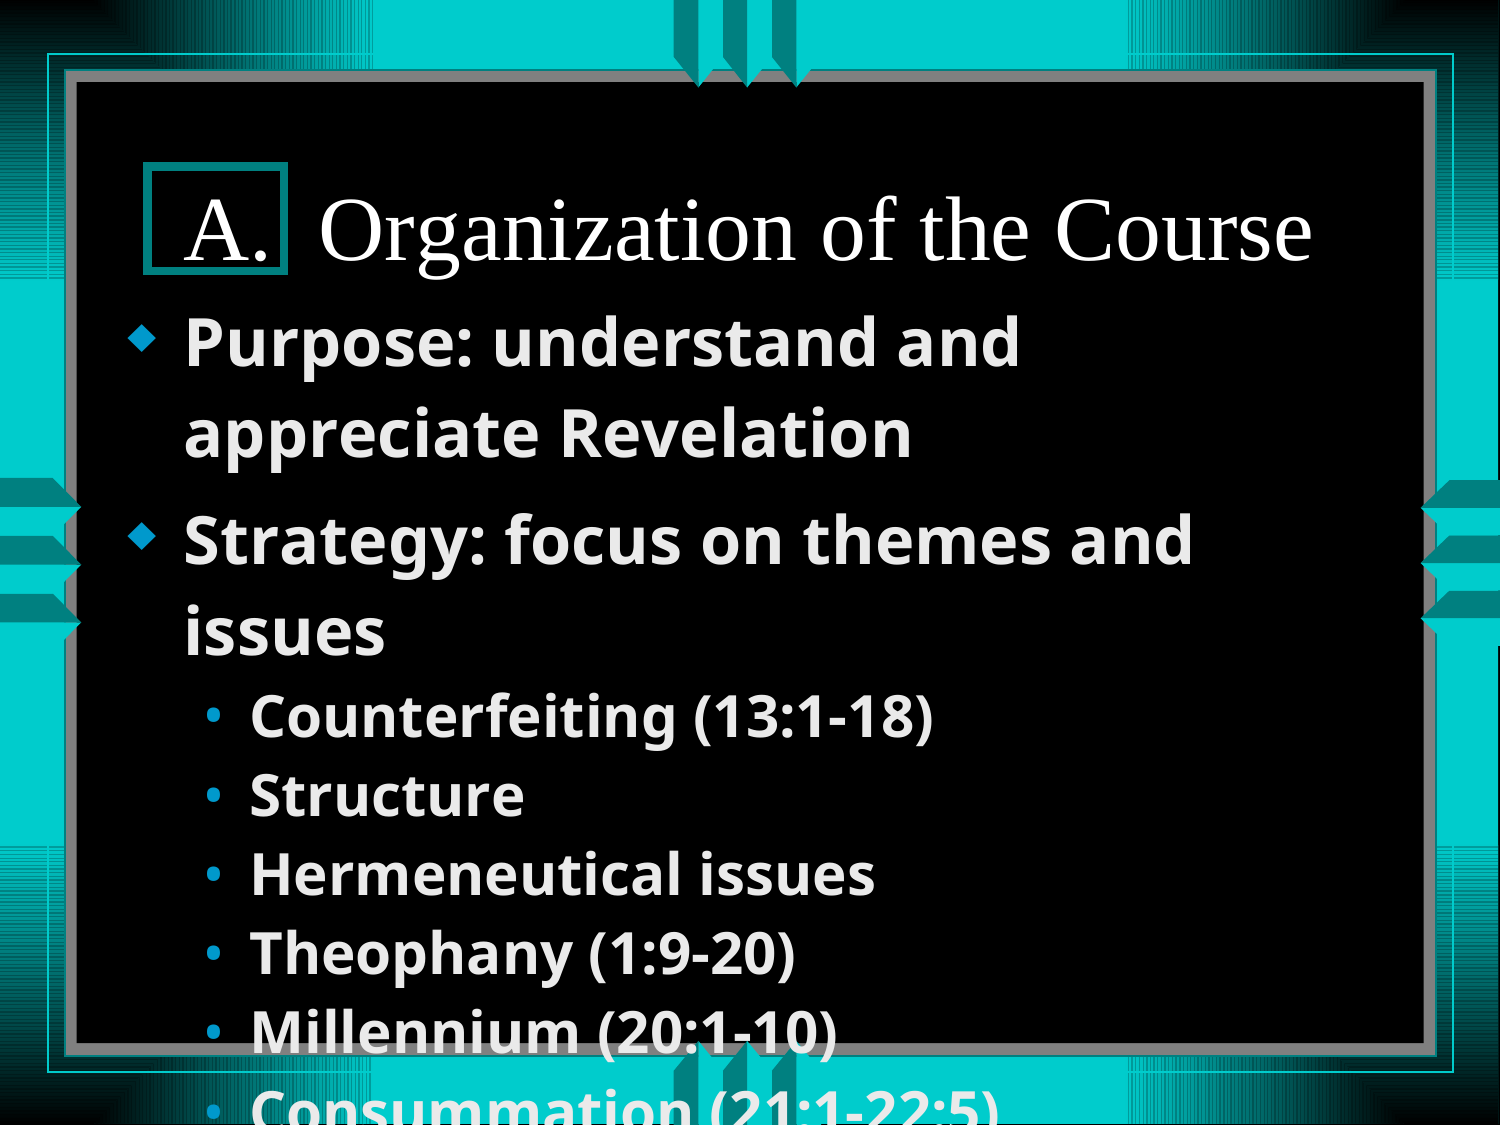

# A. Organization of the Course
Purpose: understand and appreciate Revelation
Strategy: focus on themes and issues
Counterfeiting (13:1-18)
Structure
Hermeneutical issues
Theophany (1:9-20)
Millennium (20:1-10)
Consummation (21:1-22:5)